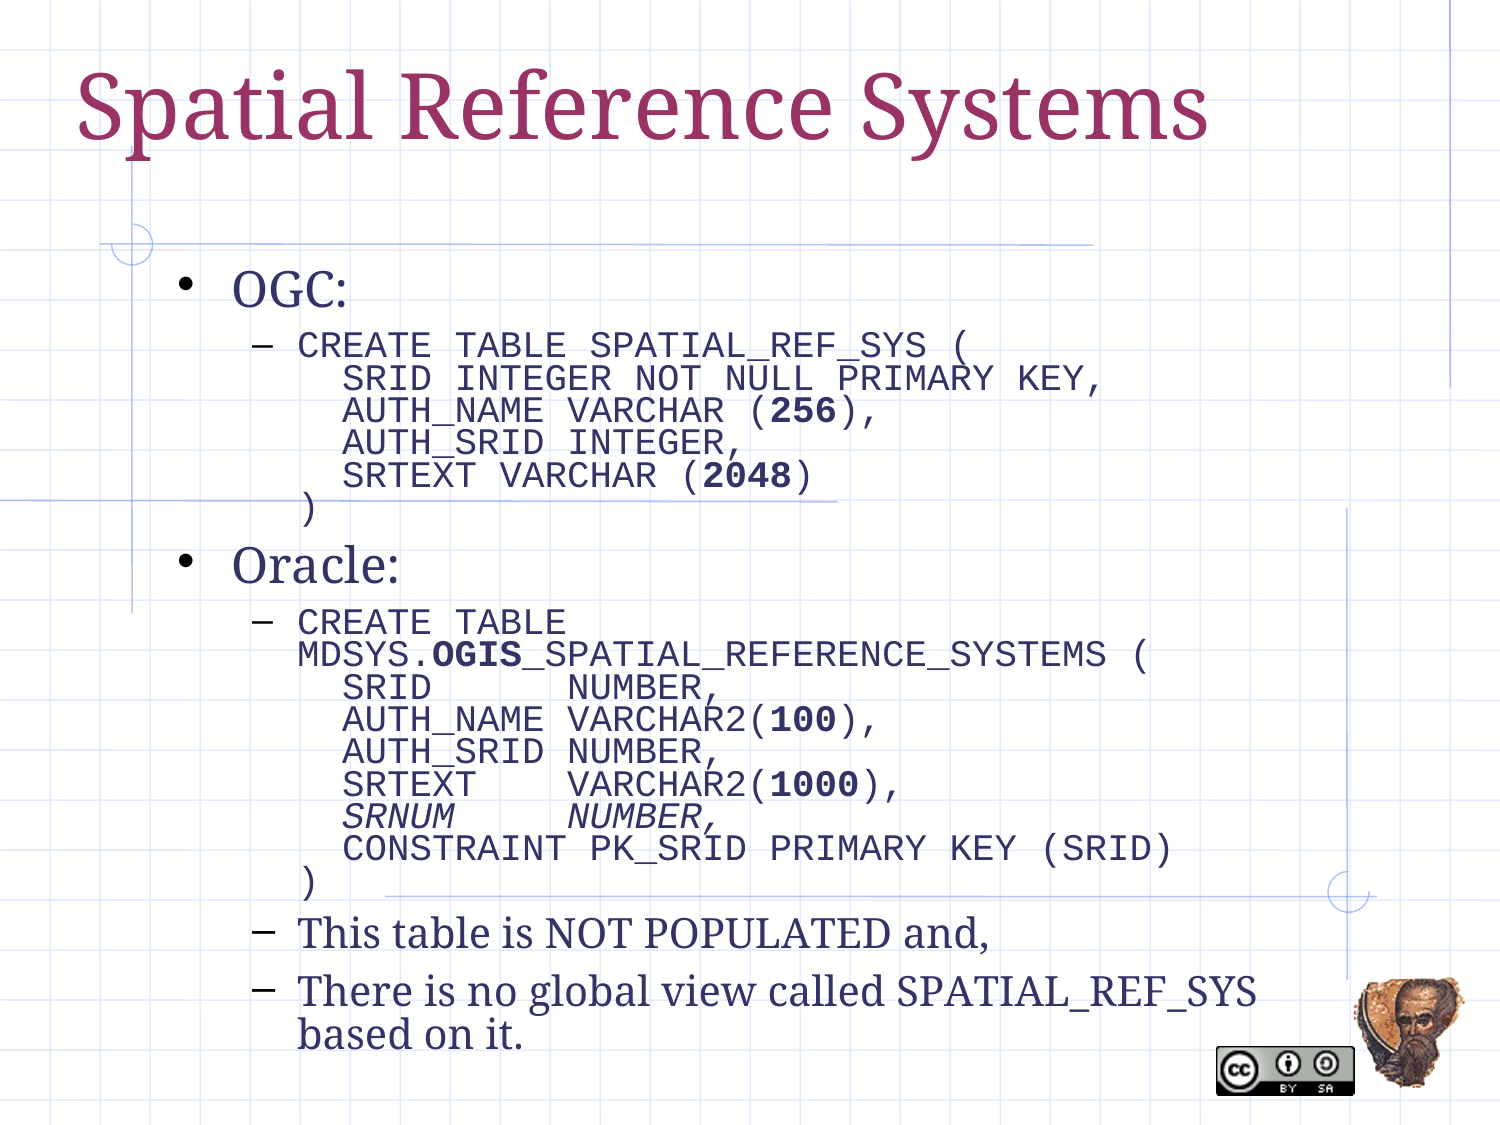

# Spatial Reference Systems
OGC:
CREATE TABLE SPATIAL_REF_SYS (
 SRID INTEGER NOT NULL PRIMARY KEY,
 AUTH_NAME VARCHAR (256),
 AUTH_SRID INTEGER,
 SRTEXT VARCHAR (2048)
)
Oracle:
CREATE TABLE MDSYS.OGIS_SPATIAL_REFERENCE_SYSTEMS (
 SRID NUMBER,
 AUTH_NAME VARCHAR2(100),
 AUTH_SRID NUMBER,
 SRTEXT VARCHAR2(1000),
 SRNUM NUMBER,
 CONSTRAINT PK_SRID PRIMARY KEY (SRID)
)
This table is NOT POPULATED and,
There is no global view called SPATIAL_REF_SYS based on it.